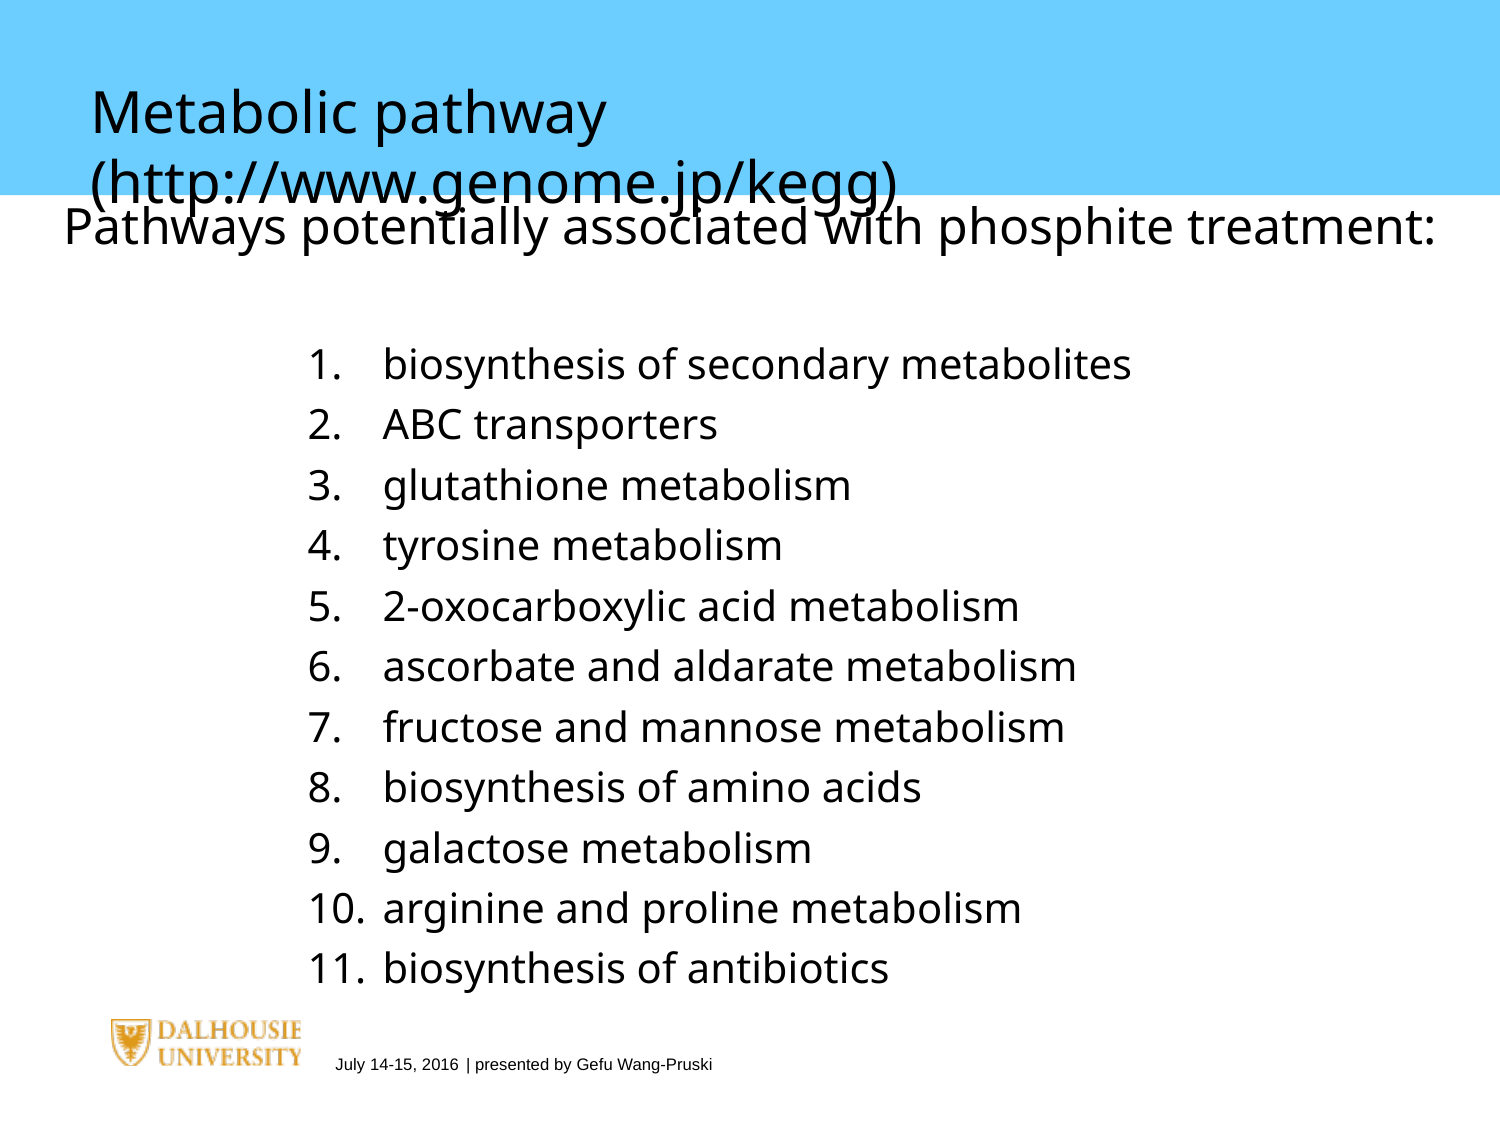

# Metabolic pathway (http://www.genome.jp/kegg)
Pathways potentially associated with phosphite treatment:
biosynthesis of secondary metabolites
ABC transporters
glutathione metabolism
tyrosine metabolism
2-oxocarboxylic acid metabolism
ascorbate and aldarate metabolism
fructose and mannose metabolism
biosynthesis of amino acids
galactose metabolism
arginine and proline metabolism
biosynthesis of antibiotics